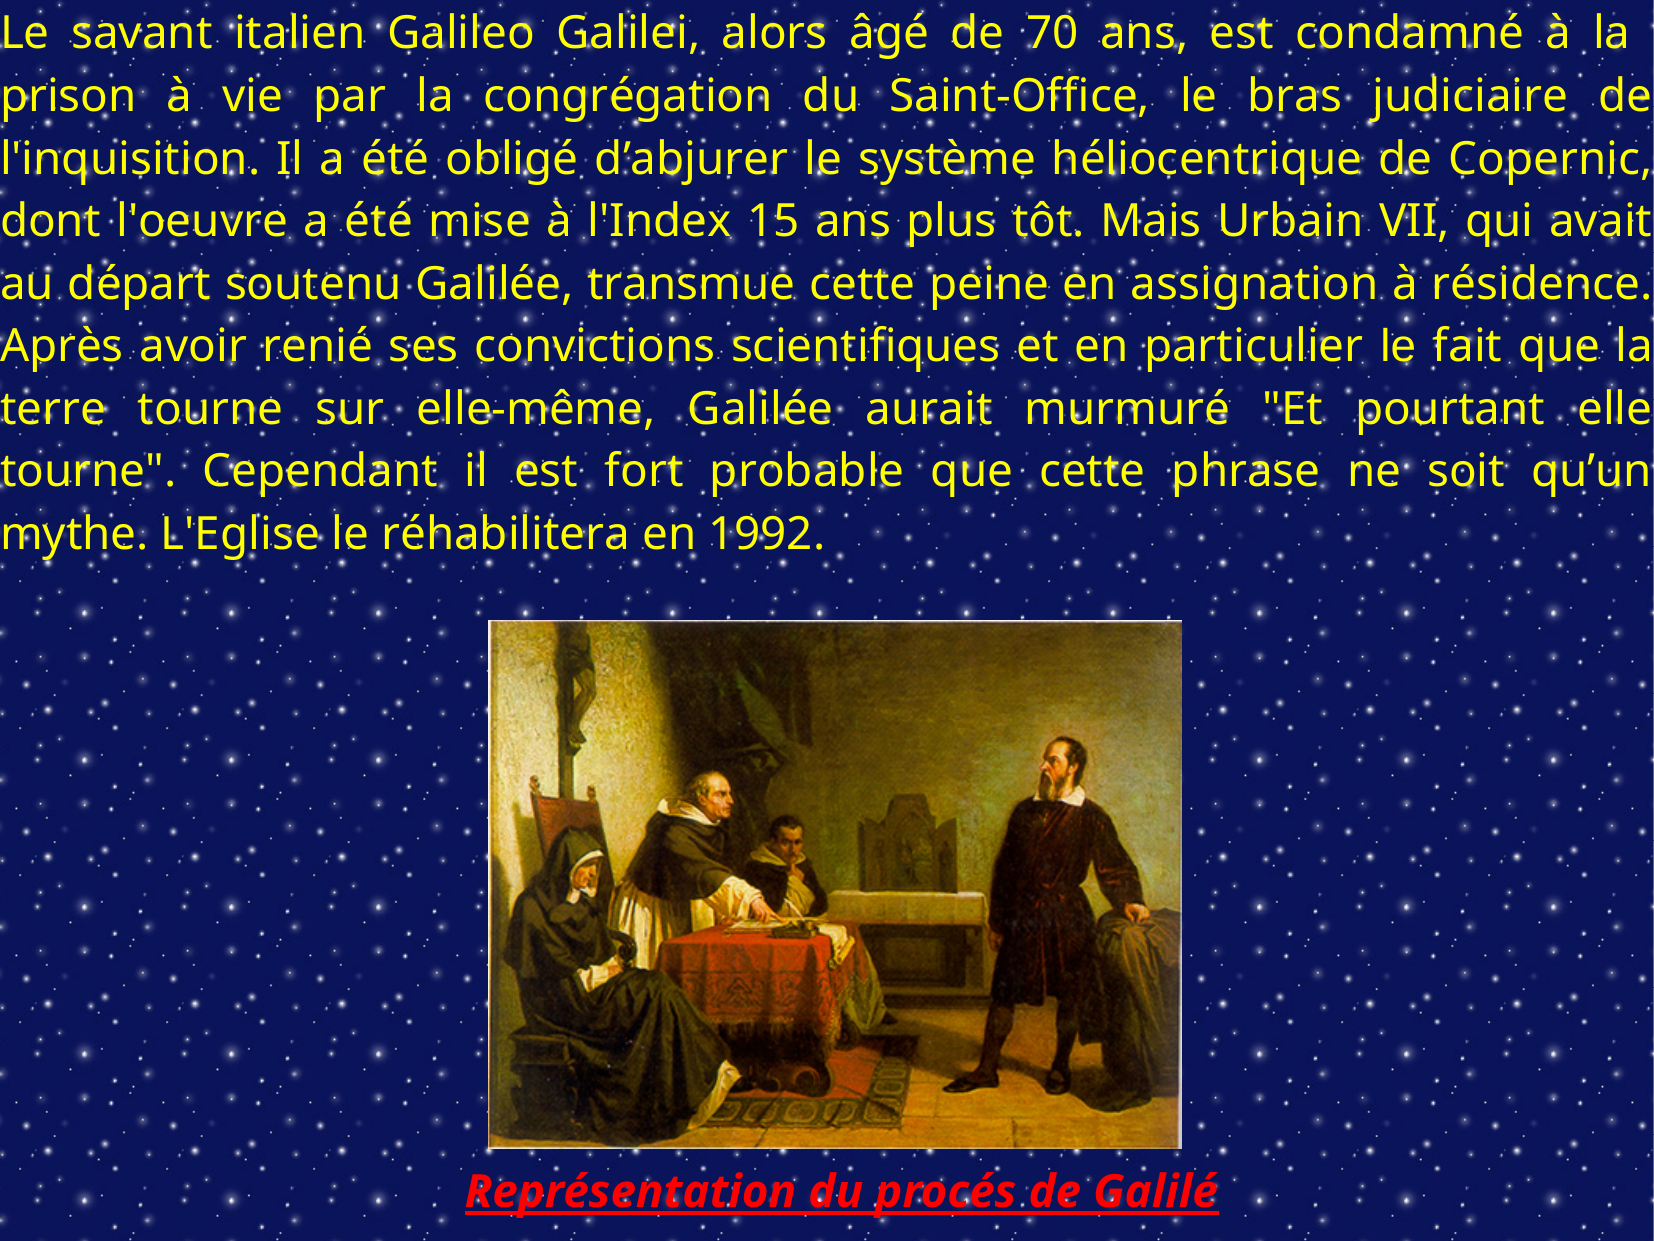

Le savant italien Galileo Galilei, alors âgé de 70 ans, est condamné à la prison à vie par la congrégation du Saint-Office, le bras judiciaire de l'inquisition. Il a été obligé d’abjurer le système héliocentrique de Copernic, dont l'oeuvre a été mise à l'Index 15 ans plus tôt. Mais Urbain VII, qui avait au départ soutenu Galilée, transmue cette peine en assignation à résidence. Après avoir renié ses convictions scientifiques et en particulier le fait que la terre tourne sur elle-même, Galilée aurait murmuré "Et pourtant elle tourne". Cependant il est fort probable que cette phrase ne soit qu’un mythe. L'Eglise le réhabilitera en 1992.
Représentation du procés de Galilé